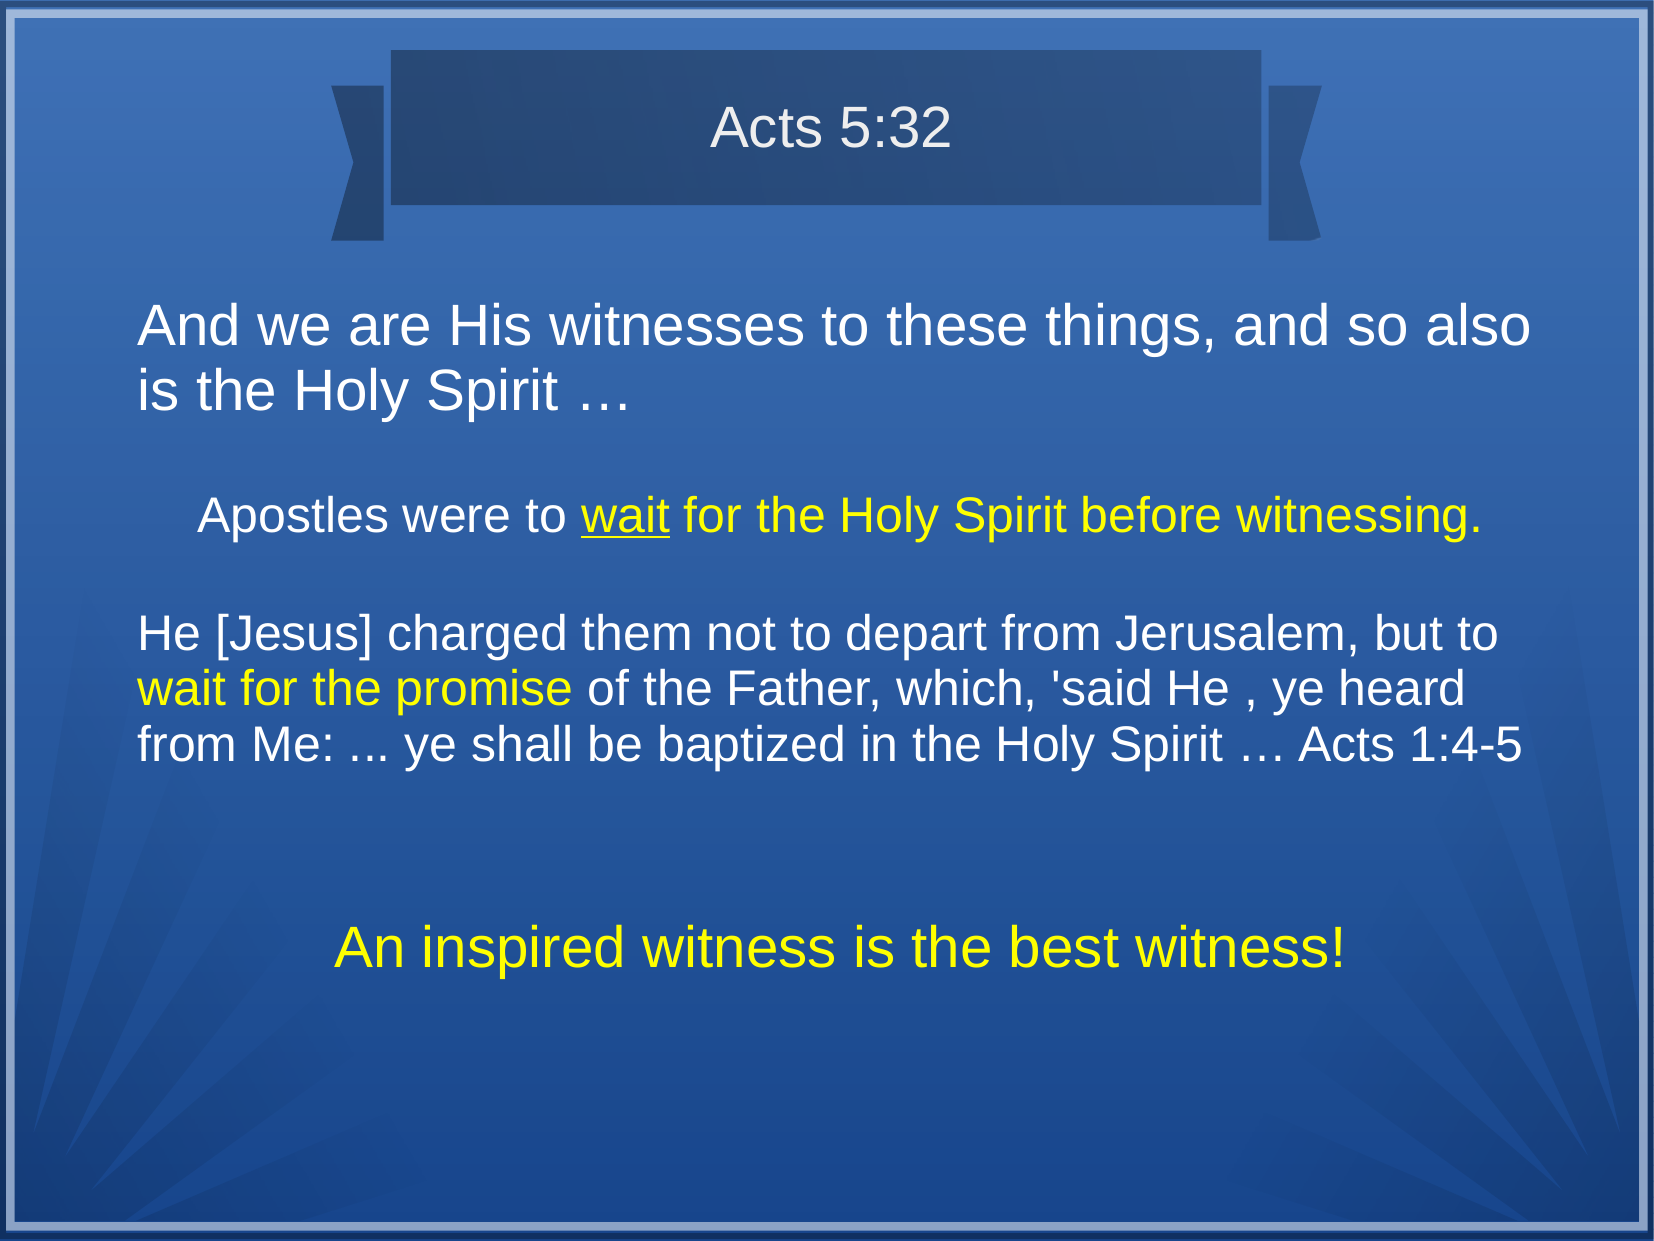

Acts 5:32
And we are His witnesses to these things, and so also is the Holy Spirit …
Apostles were to wait for the Holy Spirit before witnessing.
He [Jesus] charged them not to depart from Jerusalem, but to wait for the promise of the Father, which, 'said He , ye heard from Me: ... ye shall be baptized in the Holy Spirit … Acts 1:4-5
An inspired witness is the best witness!